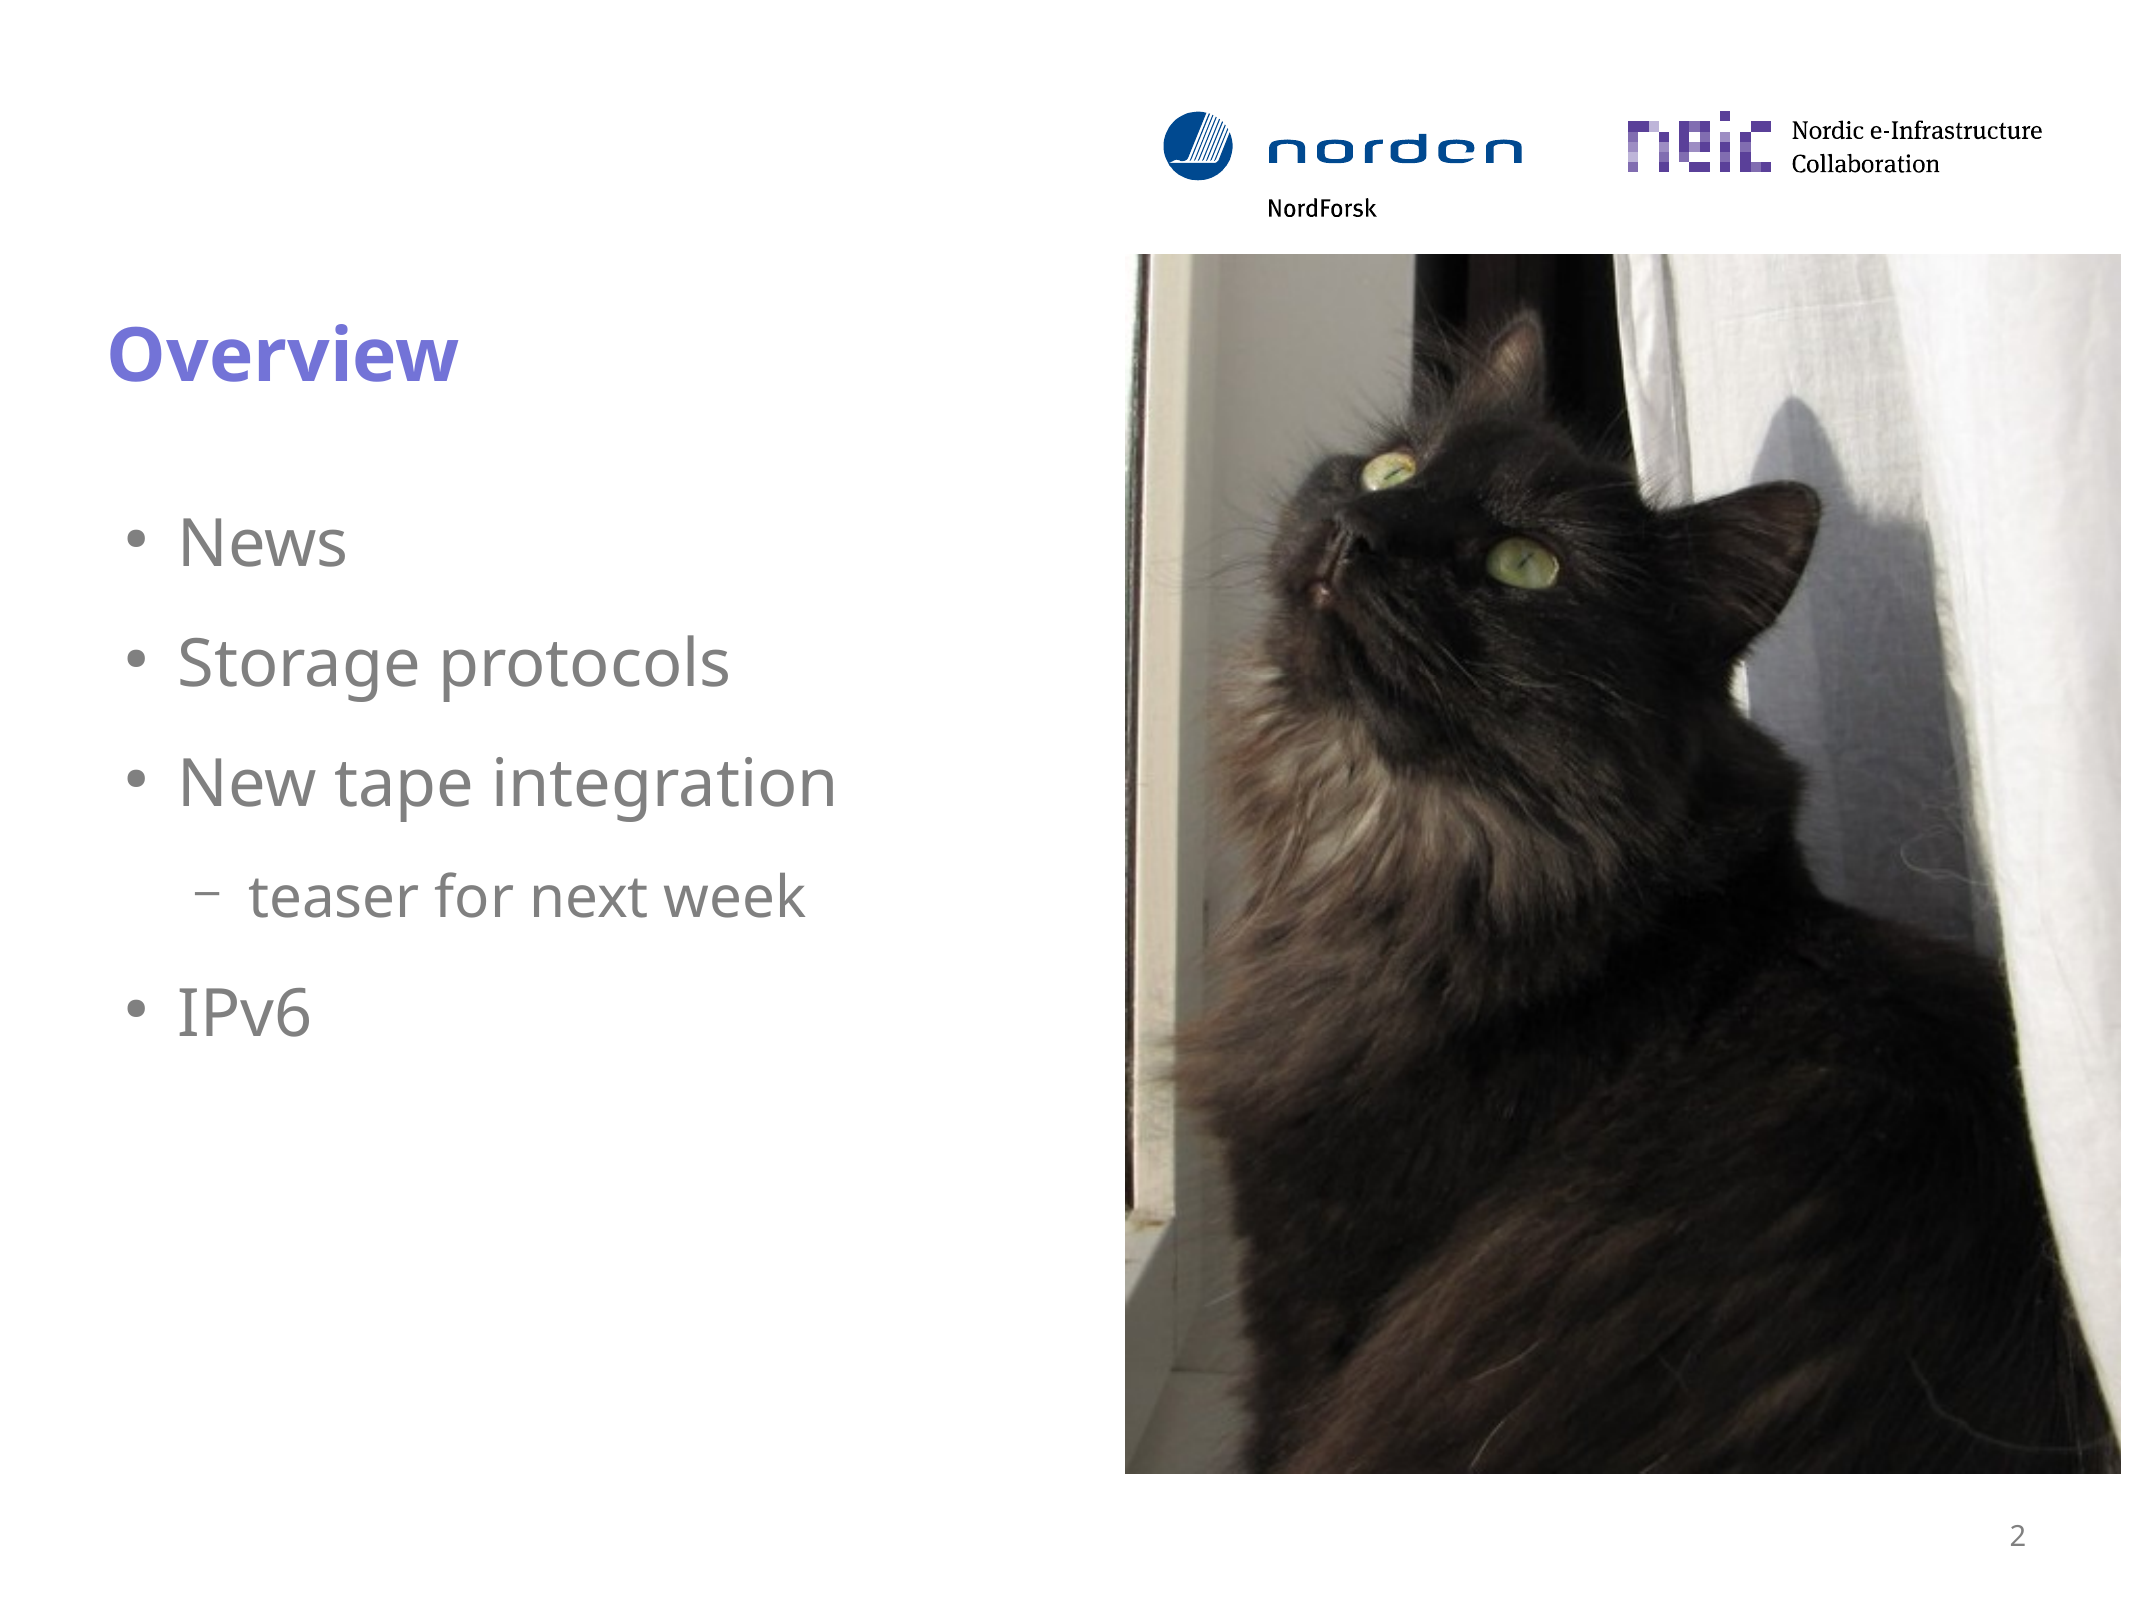

# Overview
News
Storage protocols
New tape integration
teaser for next week
IPv6
2